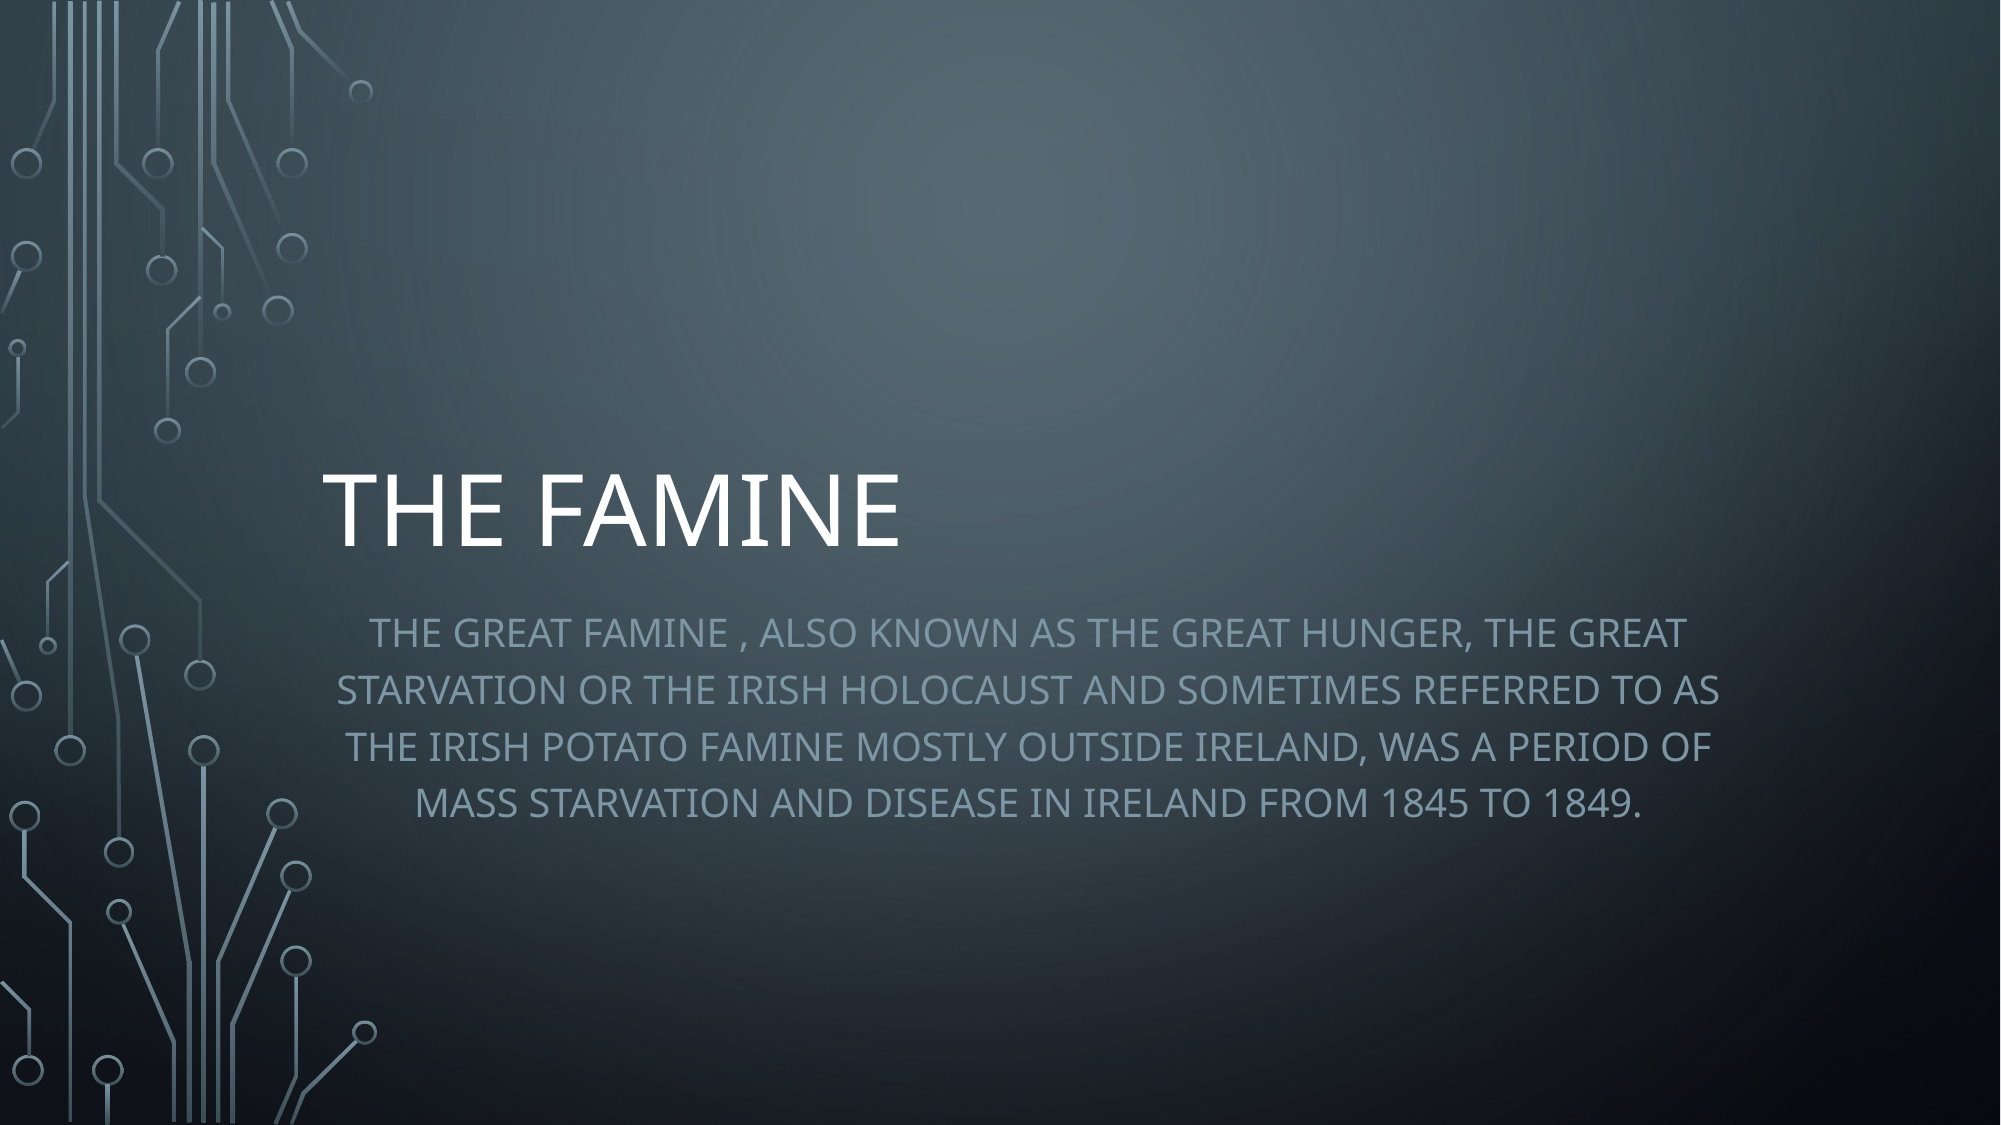

# The famine
The Great Famine , also known as the Great Hunger, the Great Starvation or the Irish Holocaust and sometimes referred to as the Irish Potato Famine mostly outside Ireland, was a period of mass starvation and disease in Ireland from 1845 to 1849.